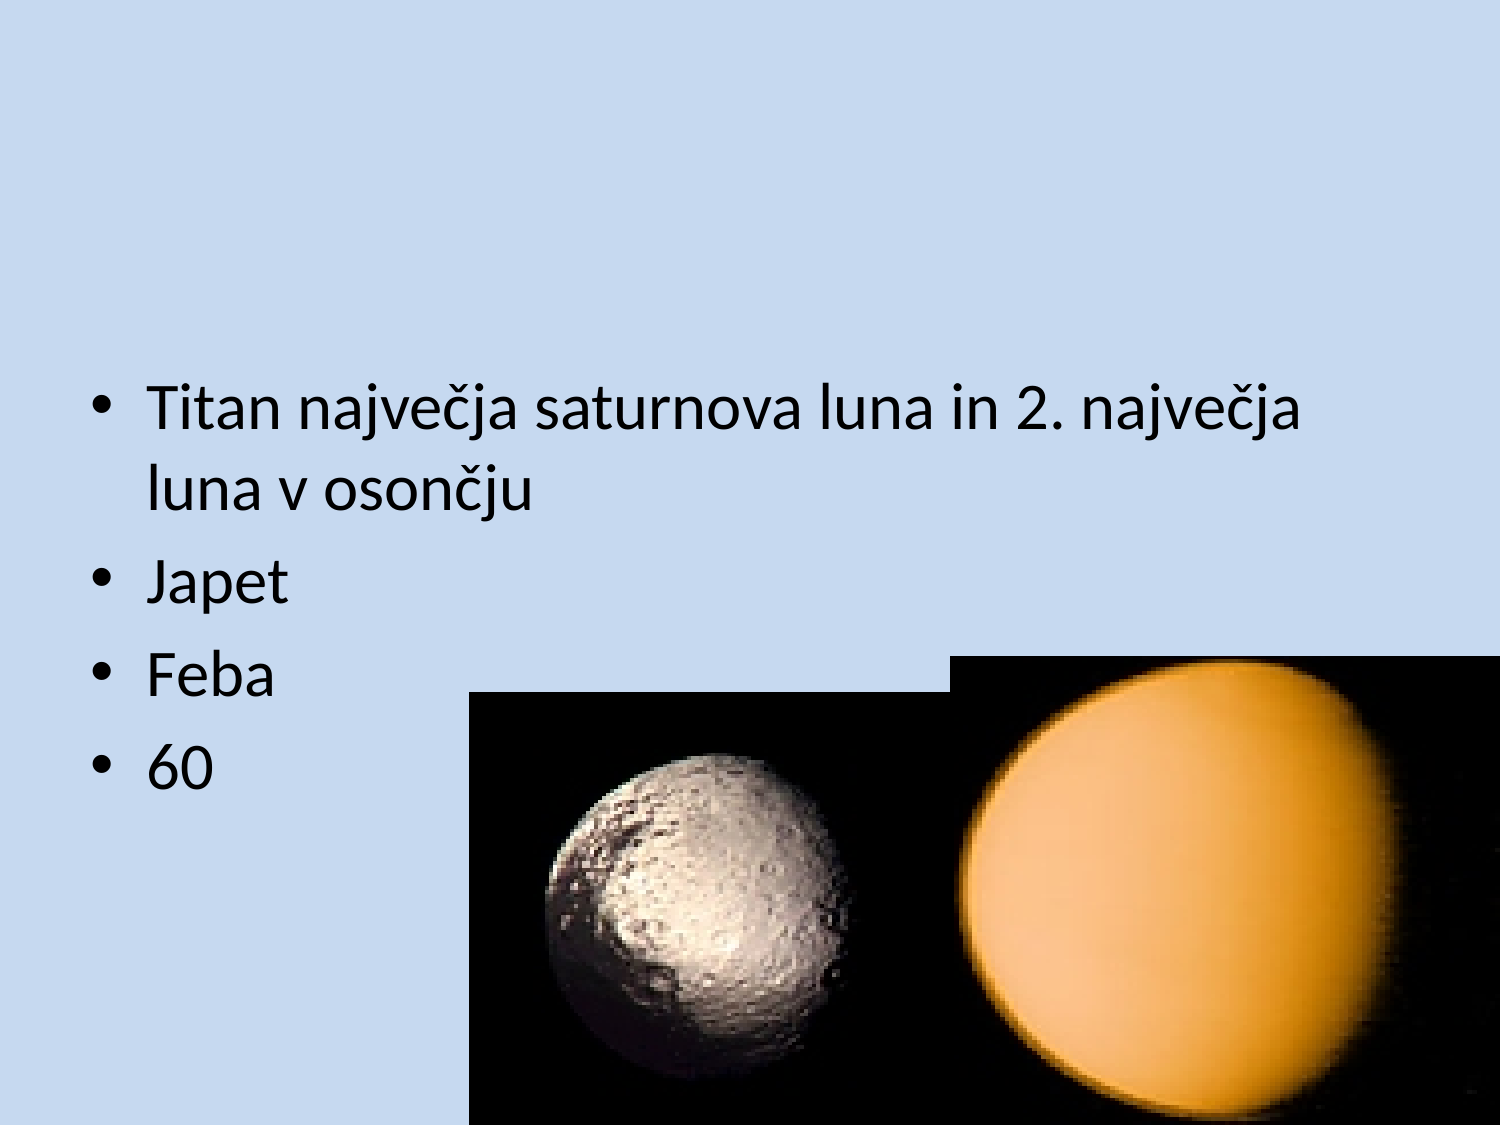

#
Titan največja saturnova luna in 2. največja luna v osončju
Japet
Feba
60